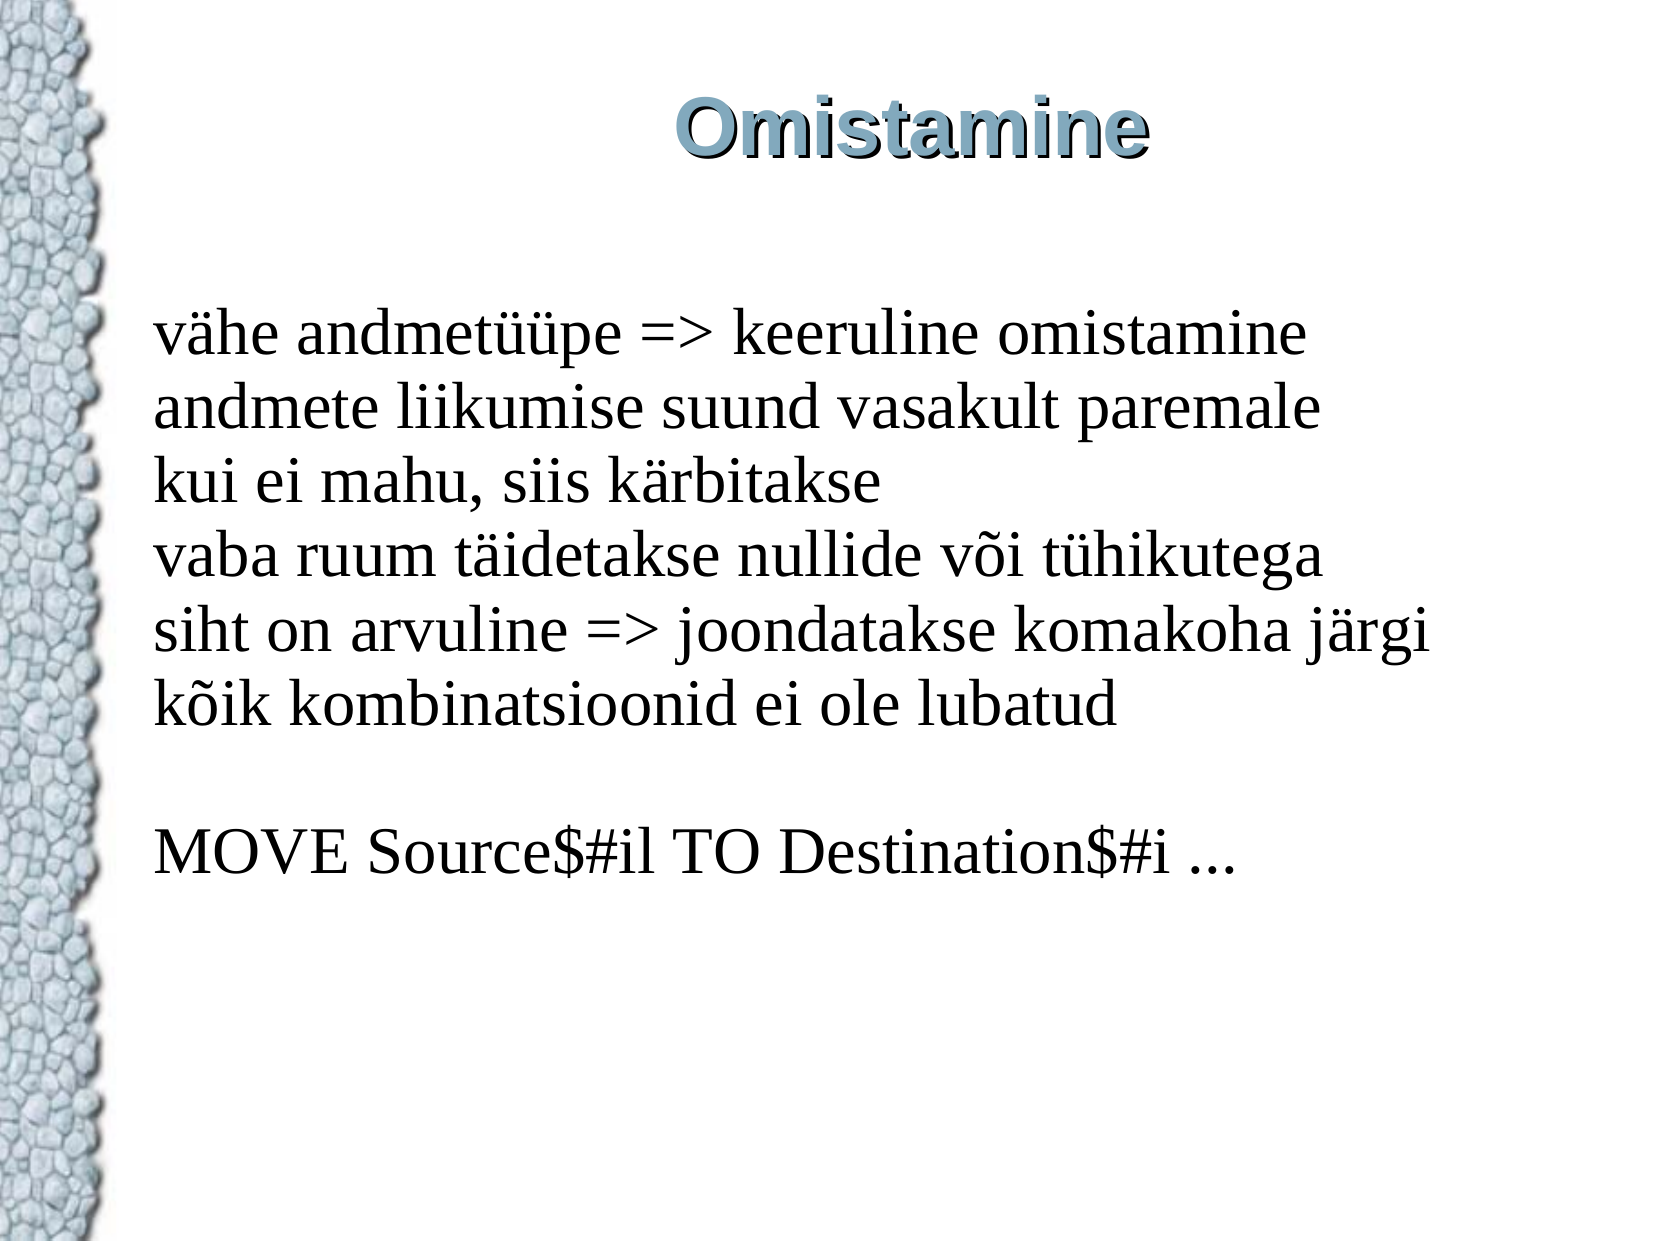

# Omistamine
vähe andmetüüpe => keeruline omistamine
andmete liikumise suund vasakult paremale
kui ei mahu, siis kärbitakse
vaba ruum täidetakse nullide või tühikutega
siht on arvuline => joondatakse komakoha järgi
kõik kombinatsioonid ei ole lubatud
MOVE Source$#il TO Destination$#i ...